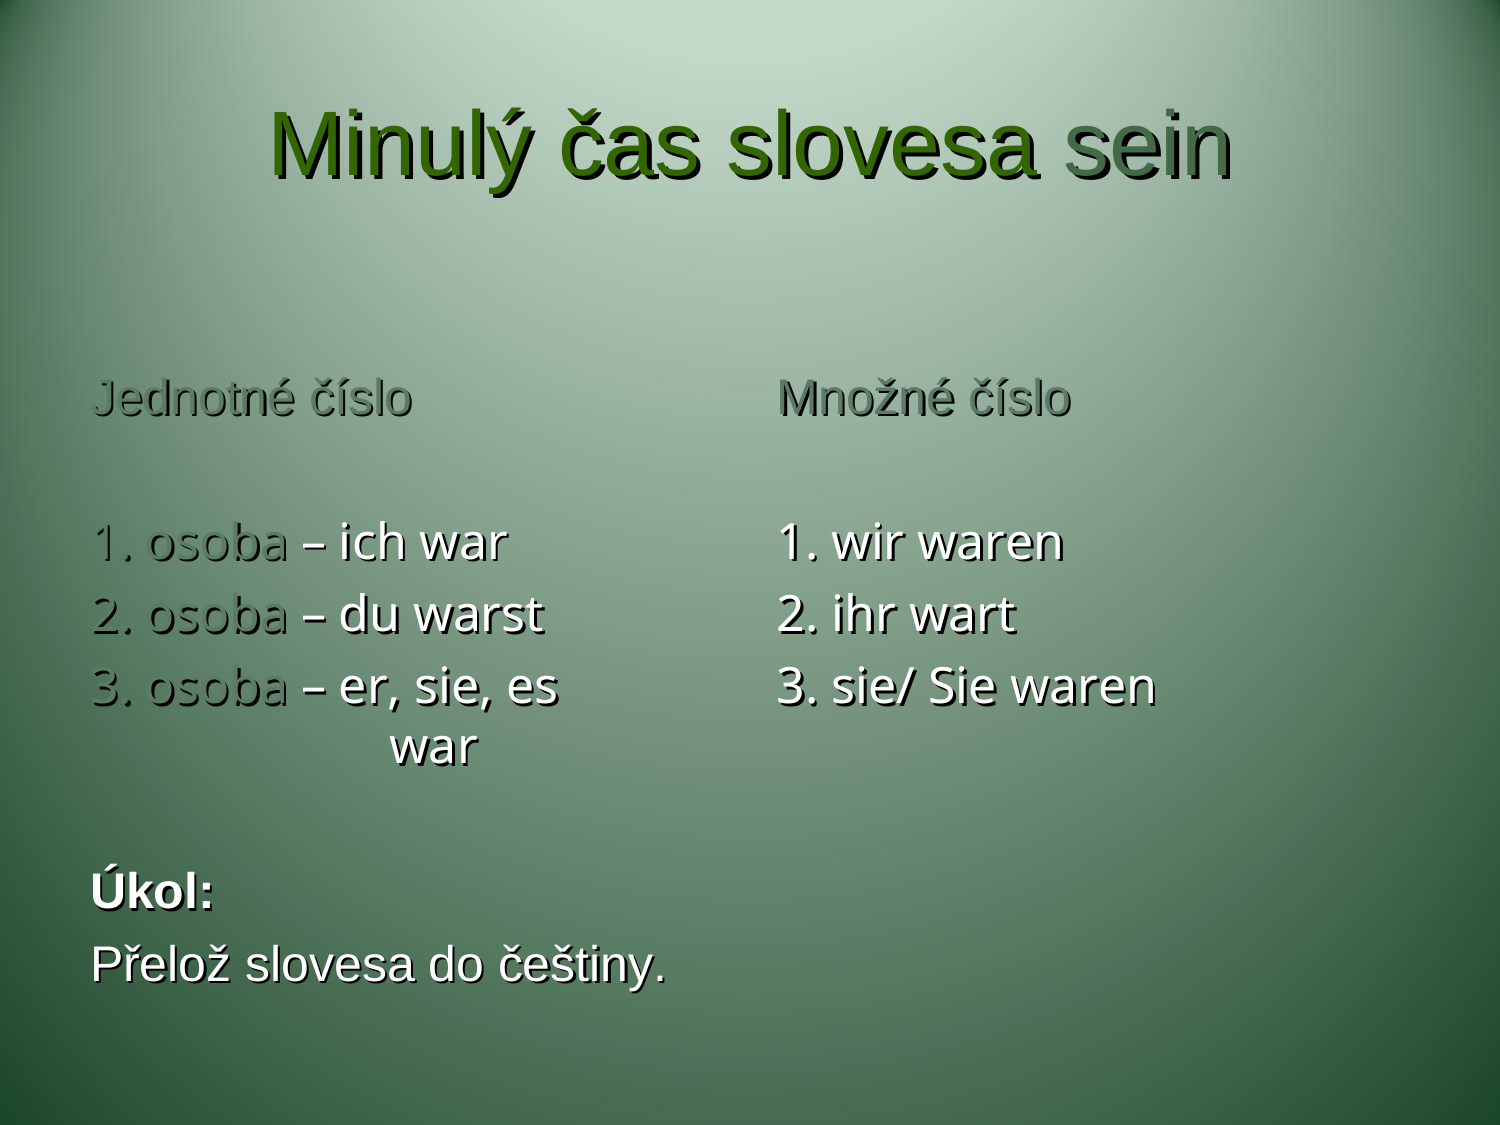

# Minulý čas slovesa sein
Jednotné číslo
1. osoba – ich war
2. osoba – du warst
3. osoba – er, sie, es 			war
Úkol:
Přelož slovesa do češtiny.
Množné číslo
1. wir waren
2. ihr wart
3. sie/ Sie waren